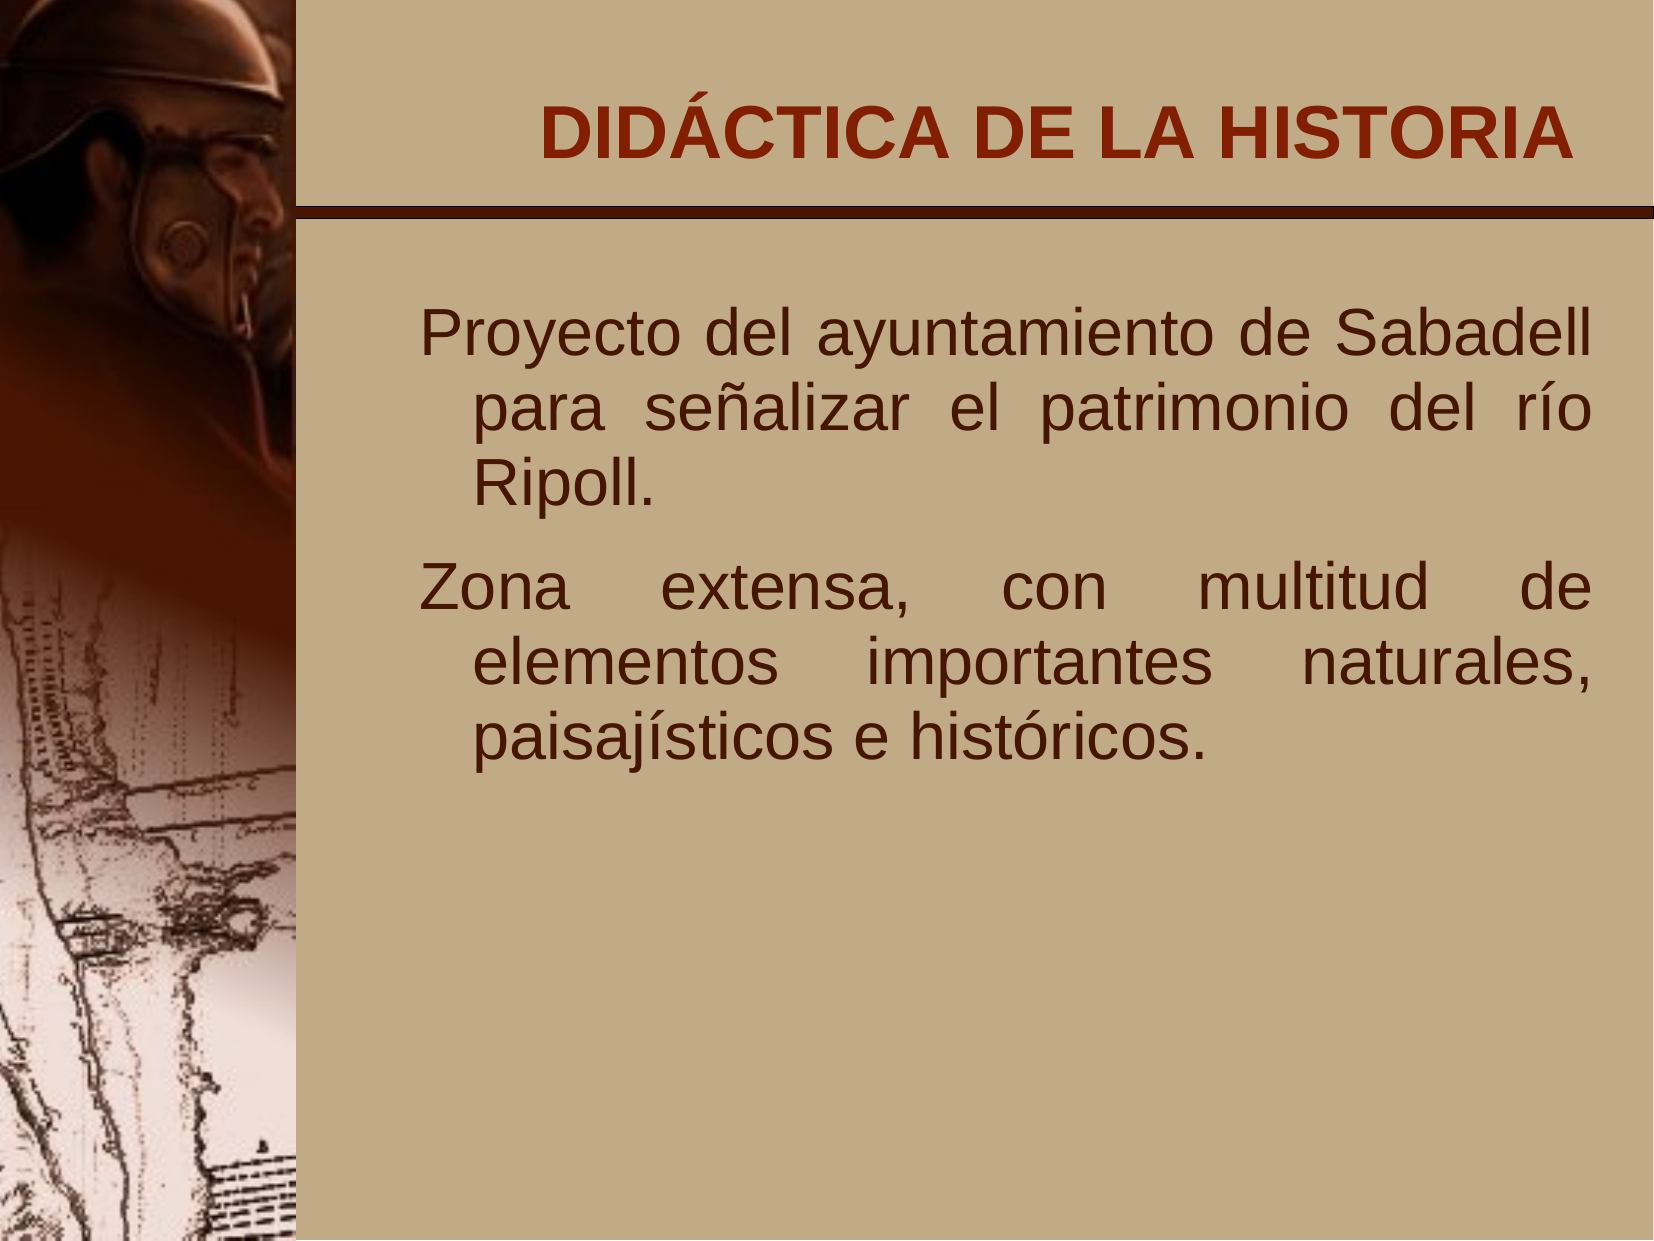

# DIDÁCTICA DE LA HISTORIA
Proyecto del ayuntamiento de Sabadell para señalizar el patrimonio del río Ripoll.
Zona extensa, con multitud de elementos importantes naturales, paisajísticos e históricos.